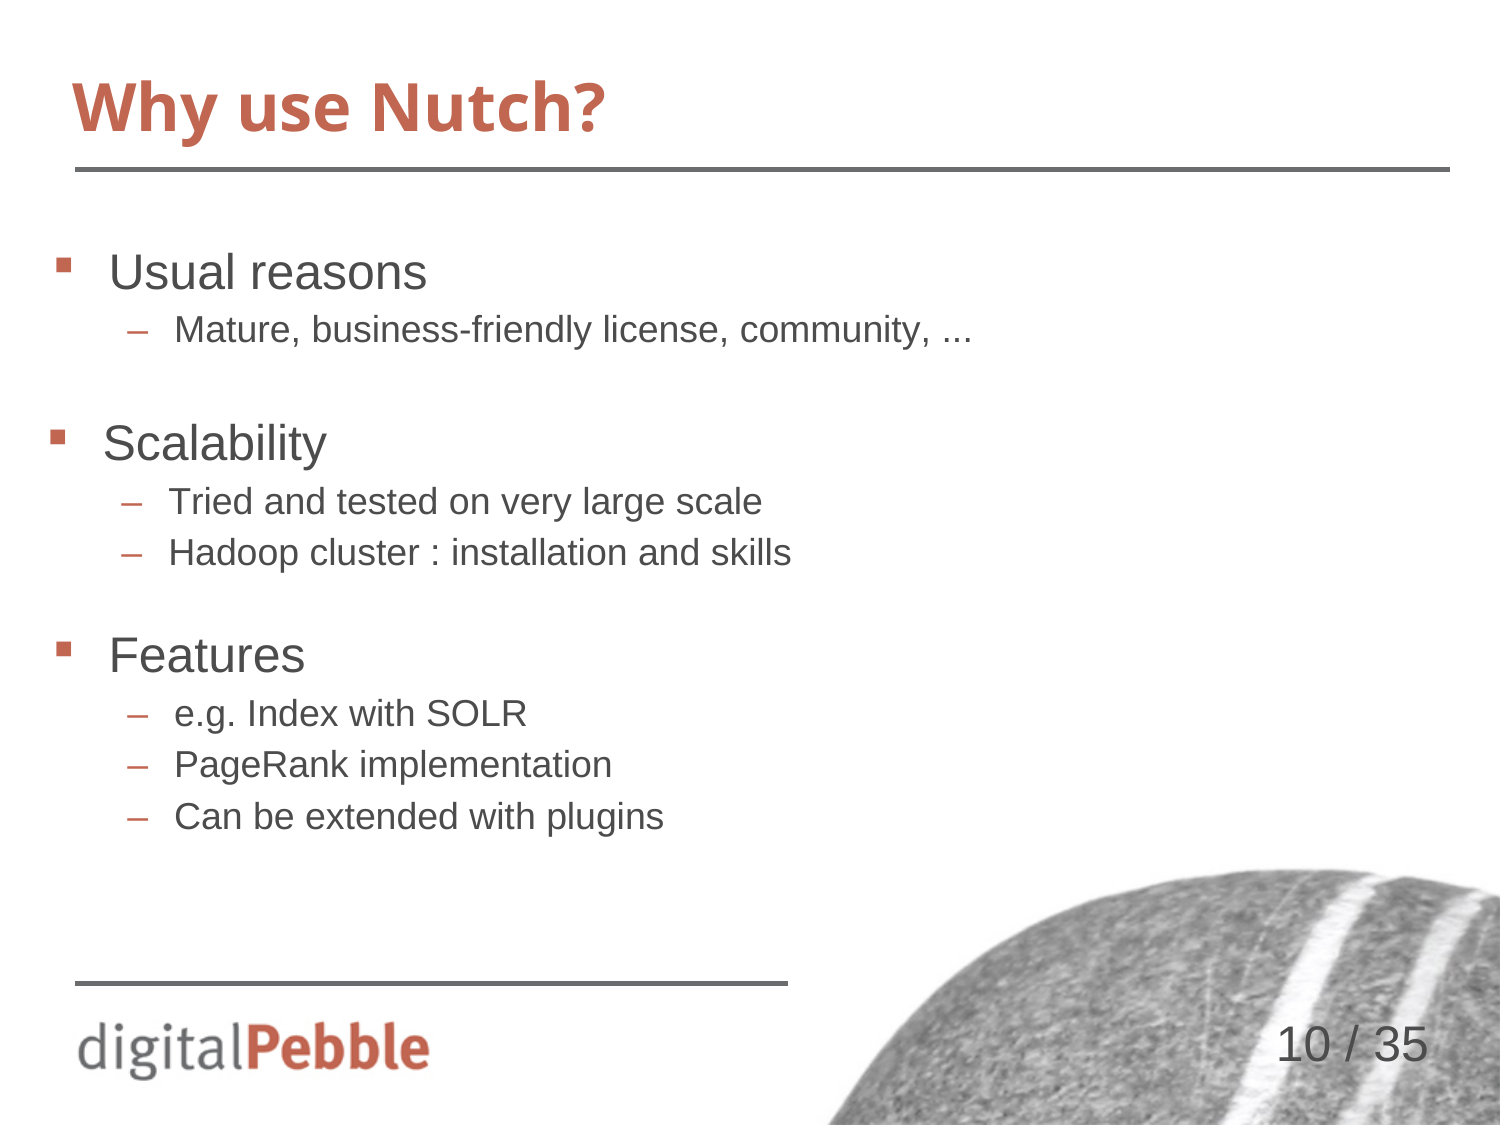

# Why use Nutch?
Usual reasons
Mature, business-friendly license, community, ...
Scalability
Tried and tested on very large scale
Hadoop cluster : installation and skills
Features
e.g. Index with SOLR
PageRank implementation
Can be extended with plugins